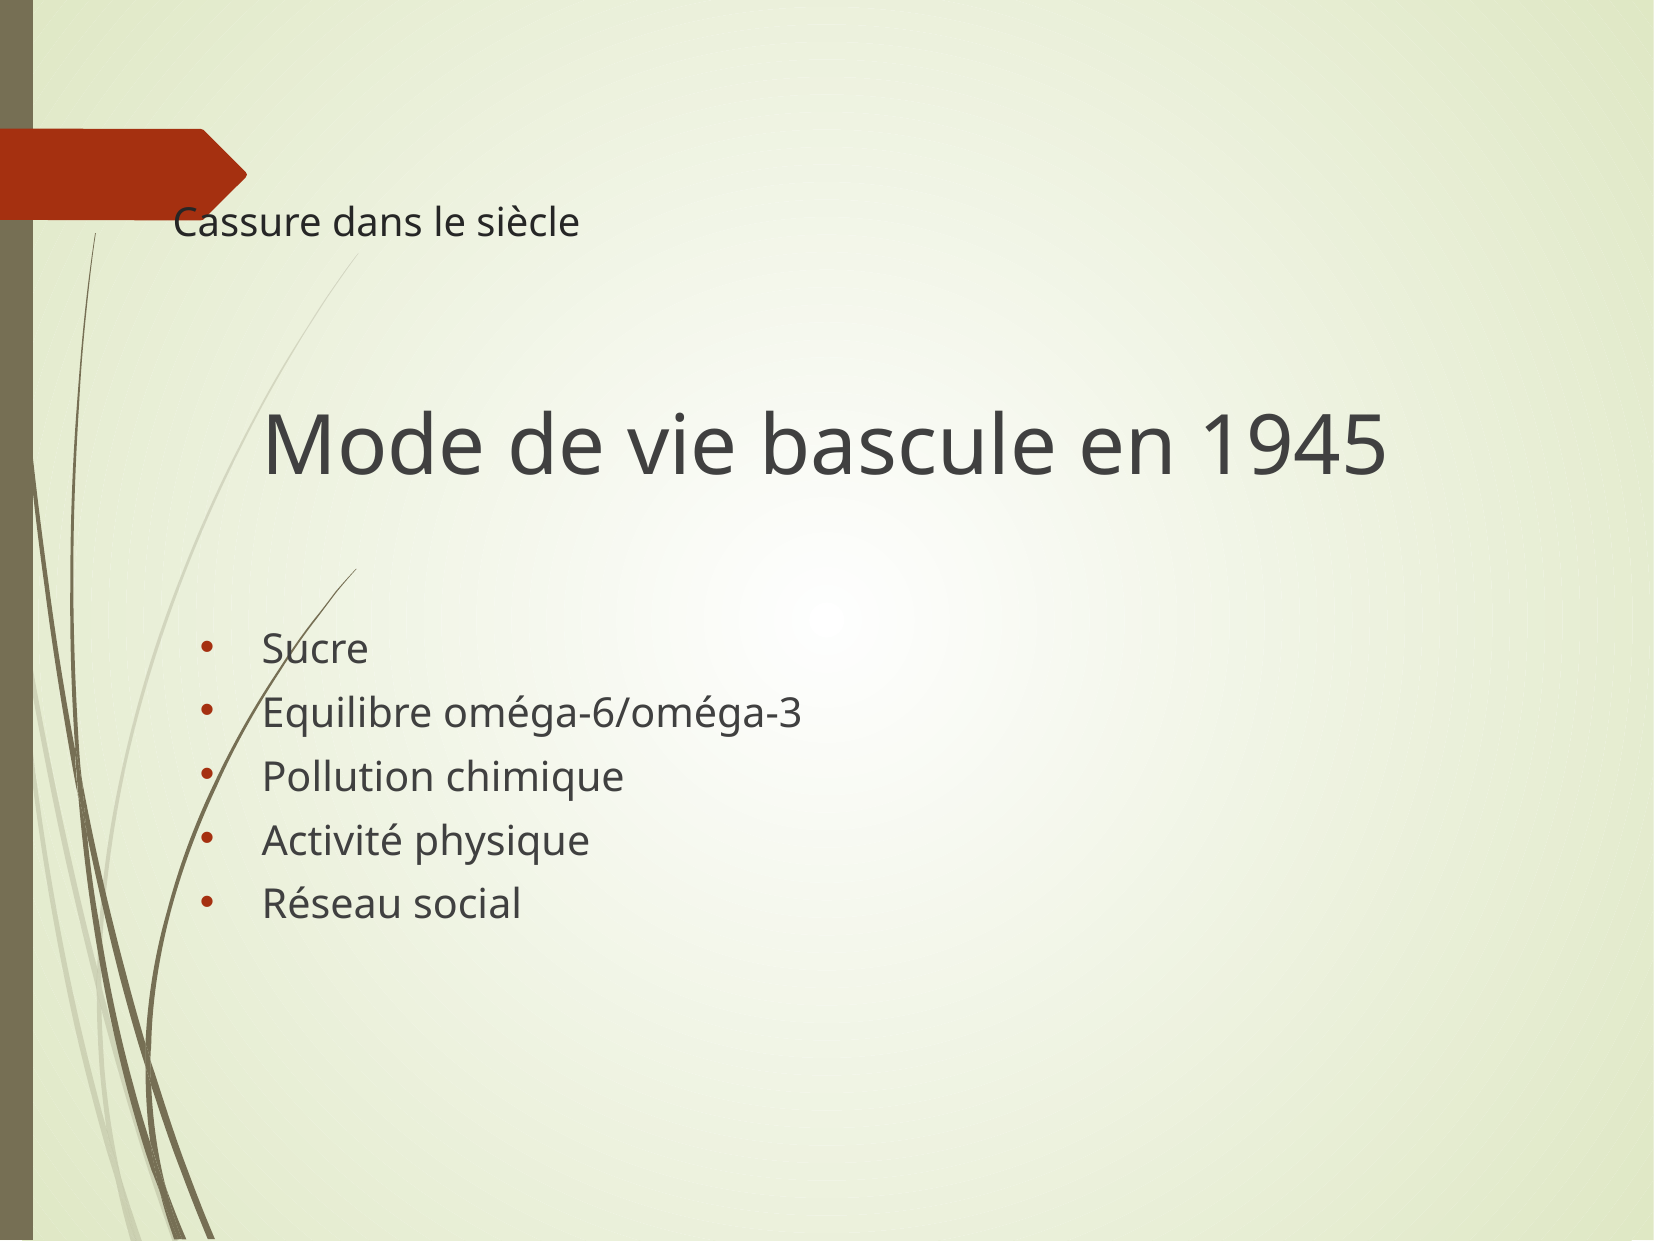

# Cassure dans le siècle
Mode de vie bascule en 1945
Sucre
Equilibre oméga-6/oméga-3
Pollution chimique
Activité physique
Réseau social